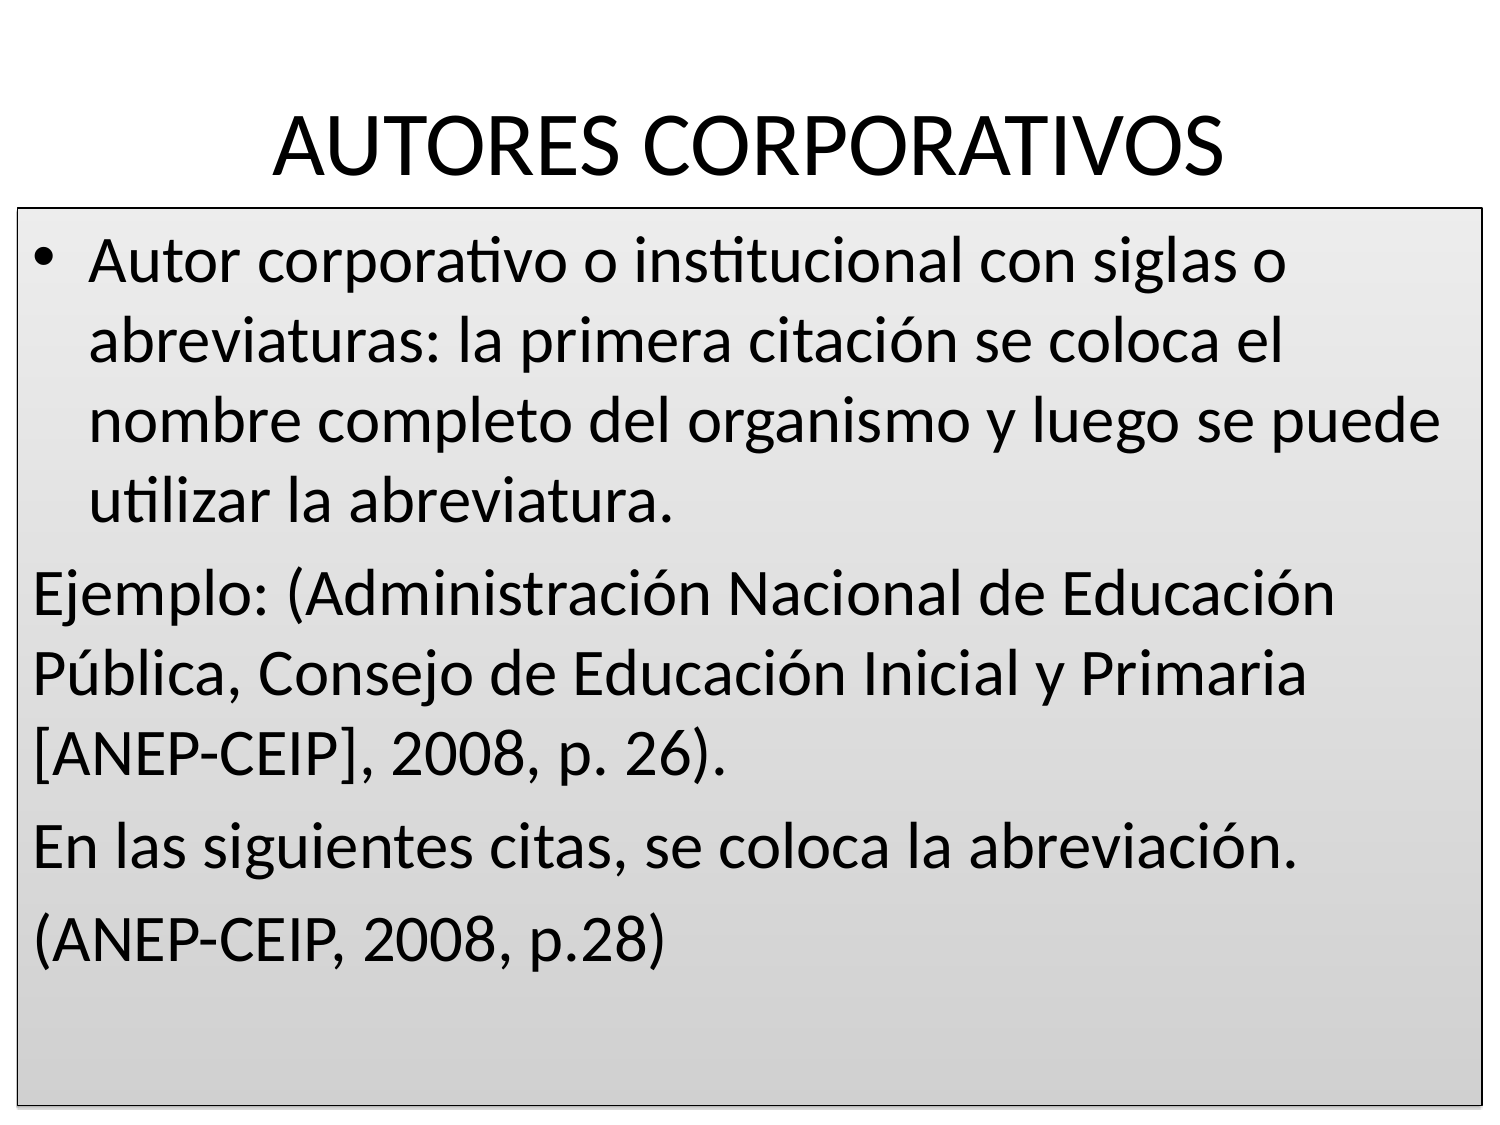

AUTORES CORPORATIVOS
Autor corporativo o institucional con siglas o abreviaturas: la primera citación se coloca el nombre completo del organismo y luego se puede utilizar la abreviatura.
Ejemplo: (Administración Nacional de Educación Pública, Consejo de Educación Inicial y Primaria [ANEP-CEIP], 2008, p. 26).
En las siguientes citas, se coloca la abreviación.
(ANEP-CEIP, 2008, p.28)